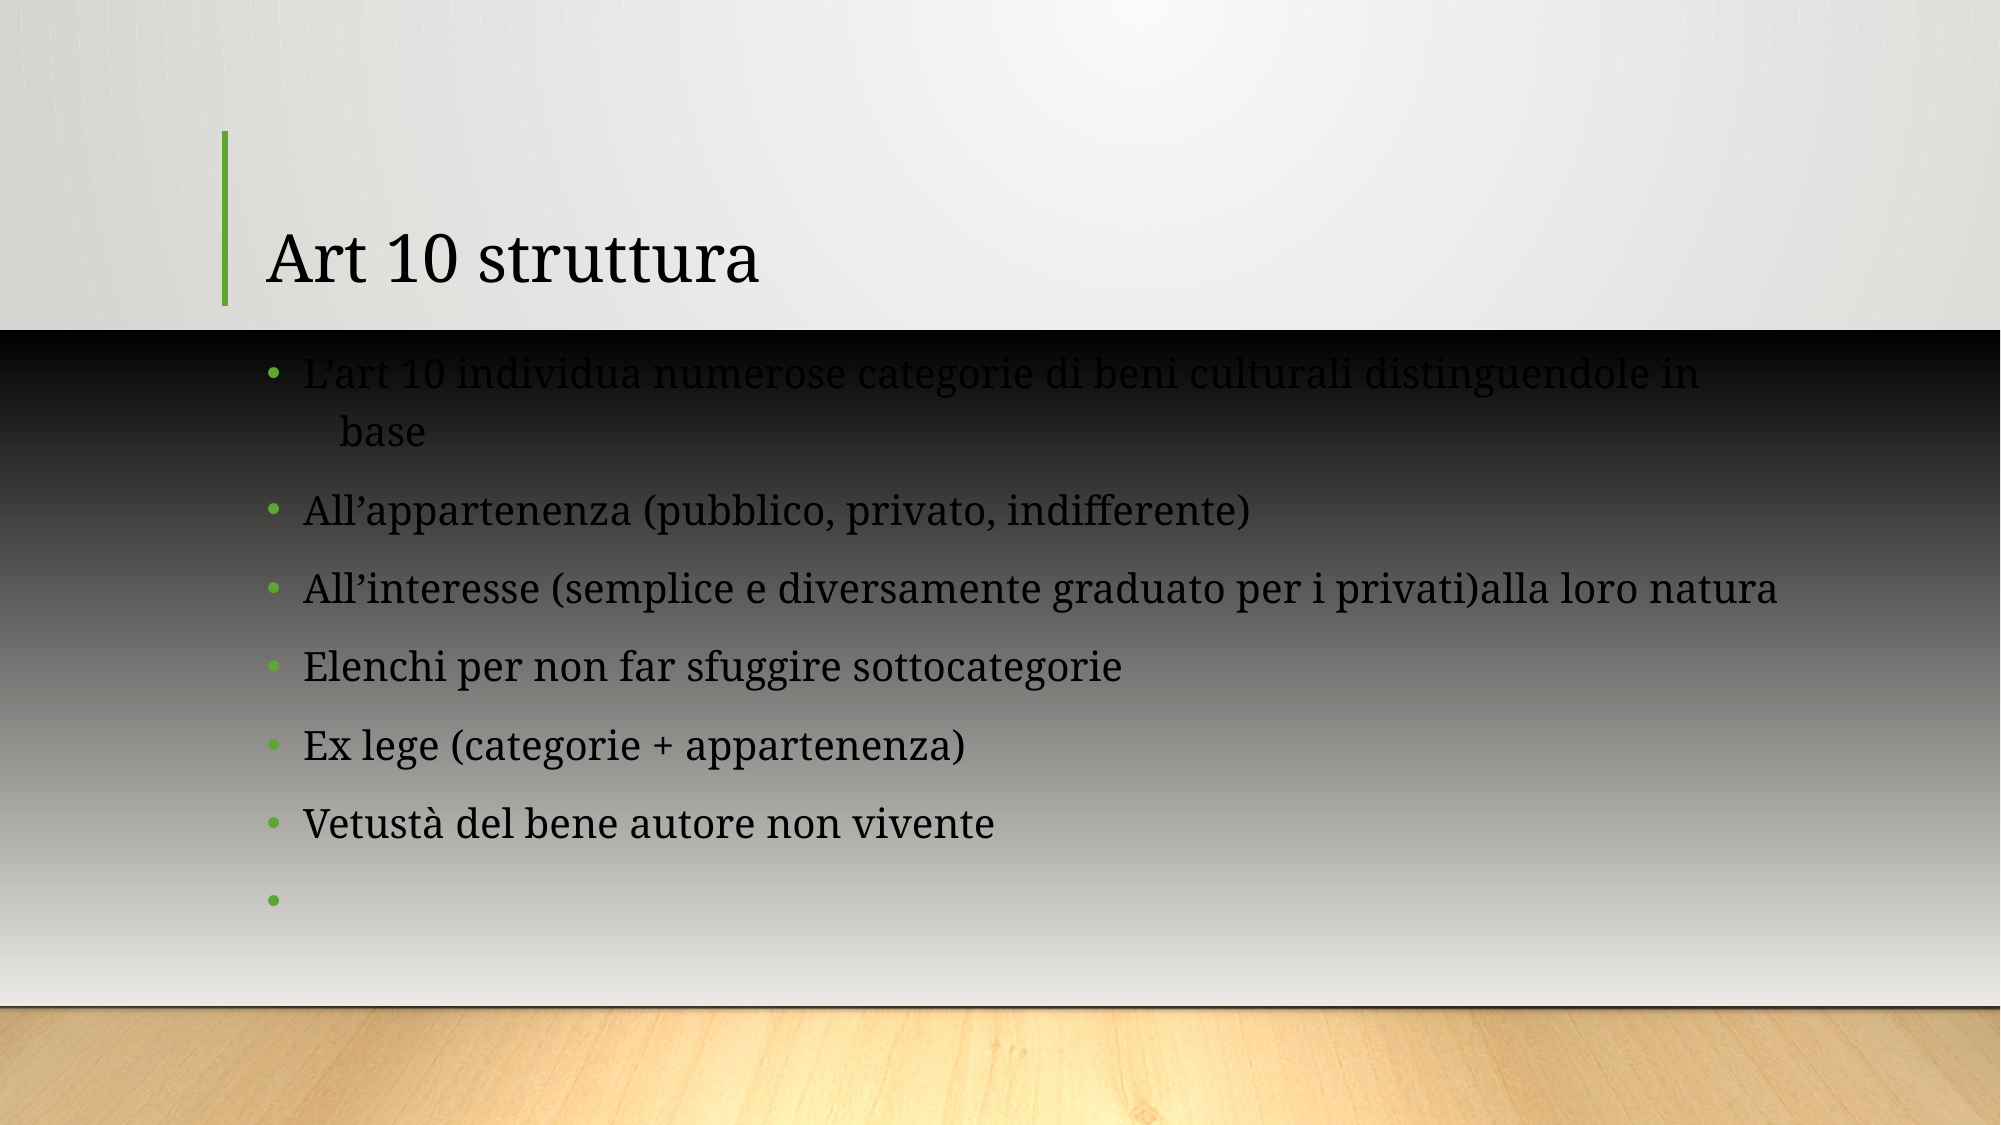

# Art 10 struttura
L’art 10 individua numerose categorie di beni culturali distinguendole in base
All’appartenenza (pubblico, privato, indifferente)
All’interesse (semplice e diversamente graduato per i privati)alla loro natura
Elenchi per non far sfuggire sottocategorie
Ex lege (categorie + appartenenza)
Vetustà del bene autore non vivente